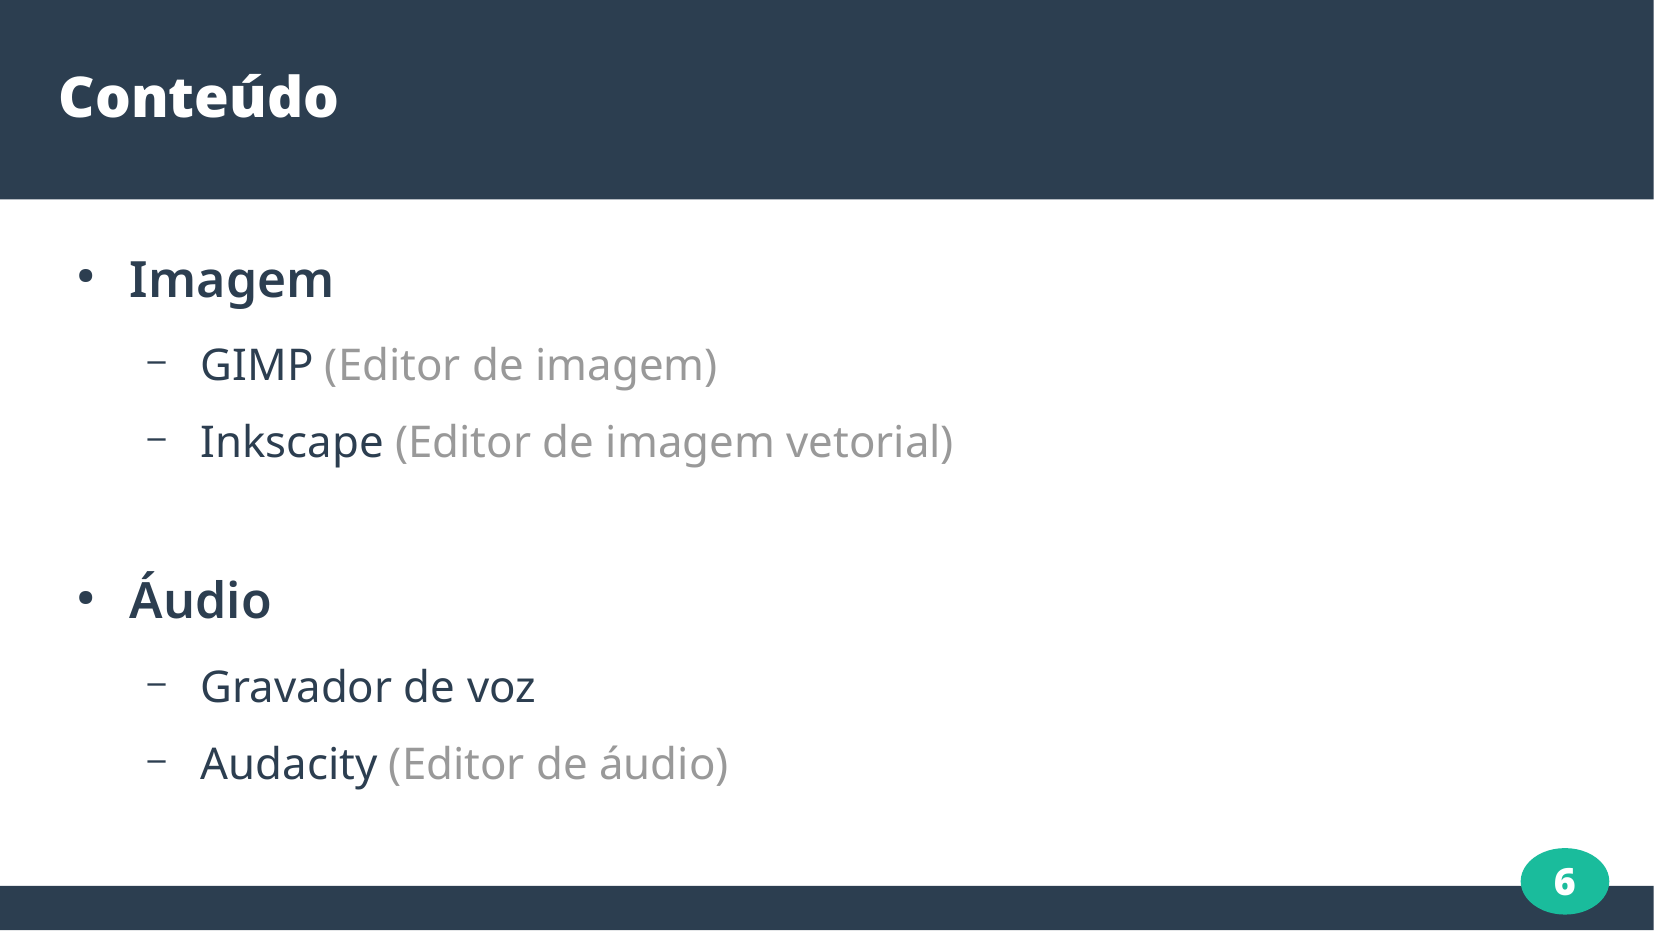

# Conteúdo
Imagem
GIMP (Editor de imagem)
Inkscape (Editor de imagem vetorial)
Áudio
Gravador de voz
Audacity (Editor de áudio)
6